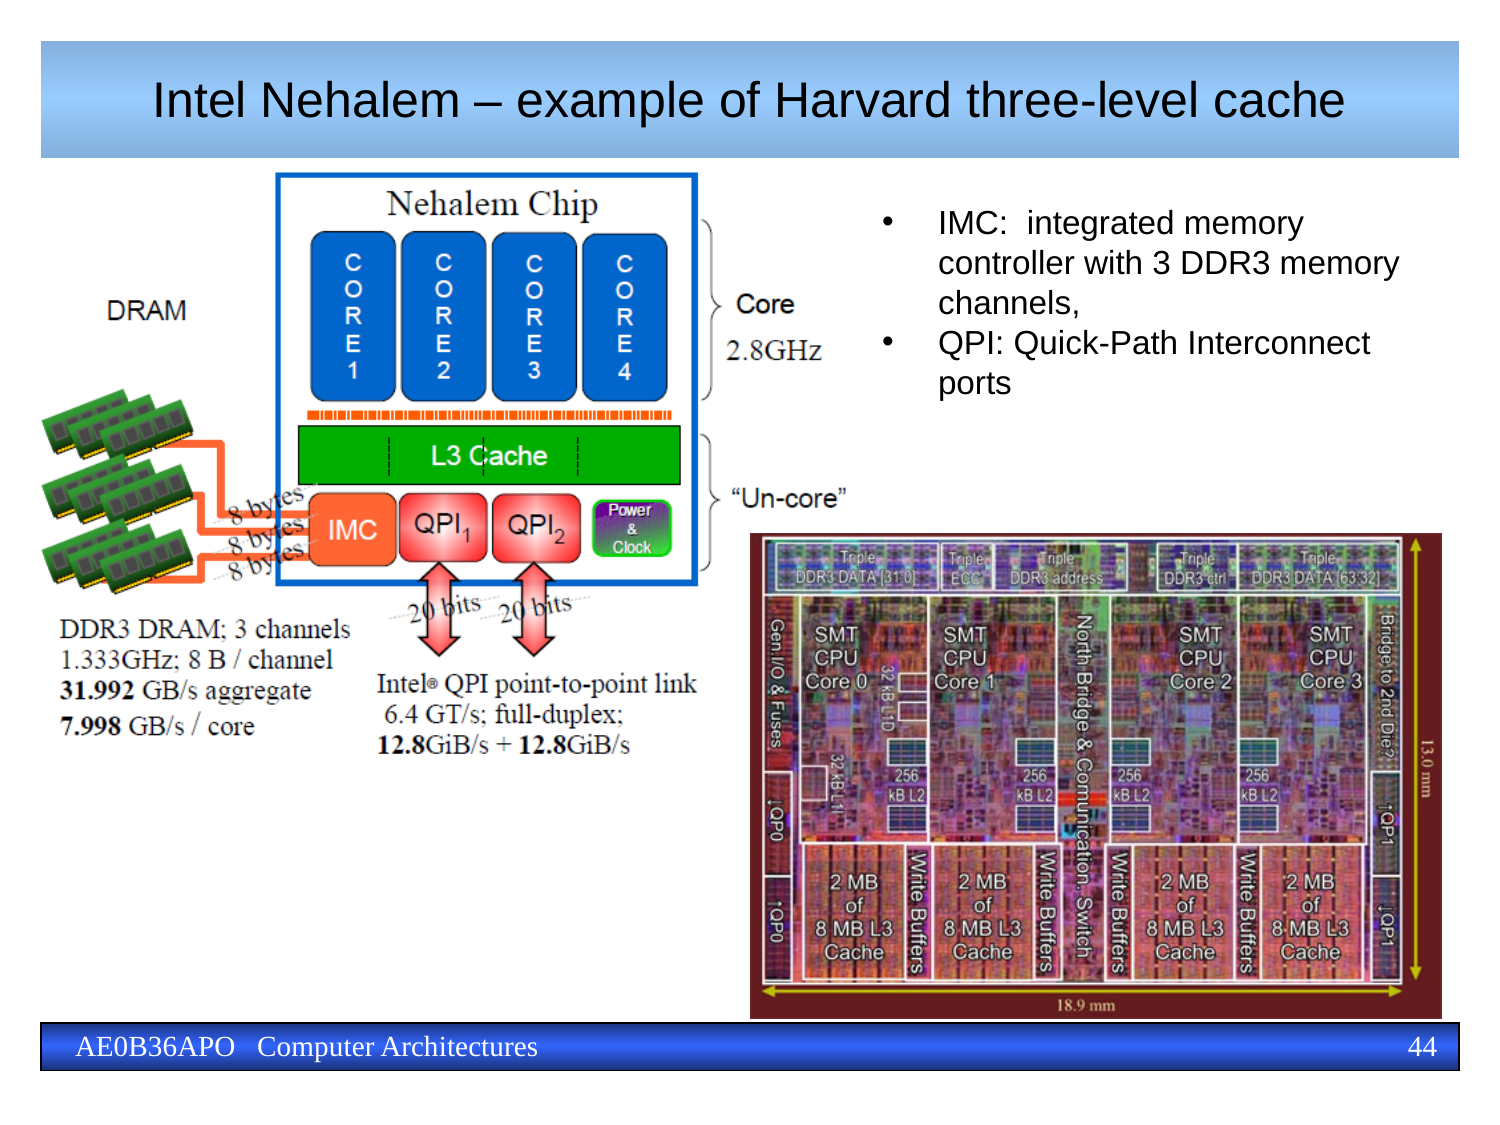

# Intel Nehalem – example of Harvard three-level cache
IMC: integrated memory controller with 3 DDR3 memory channels,
QPI: Quick-Path Interconnect ports
AE0B36APO Computer Architectures
44